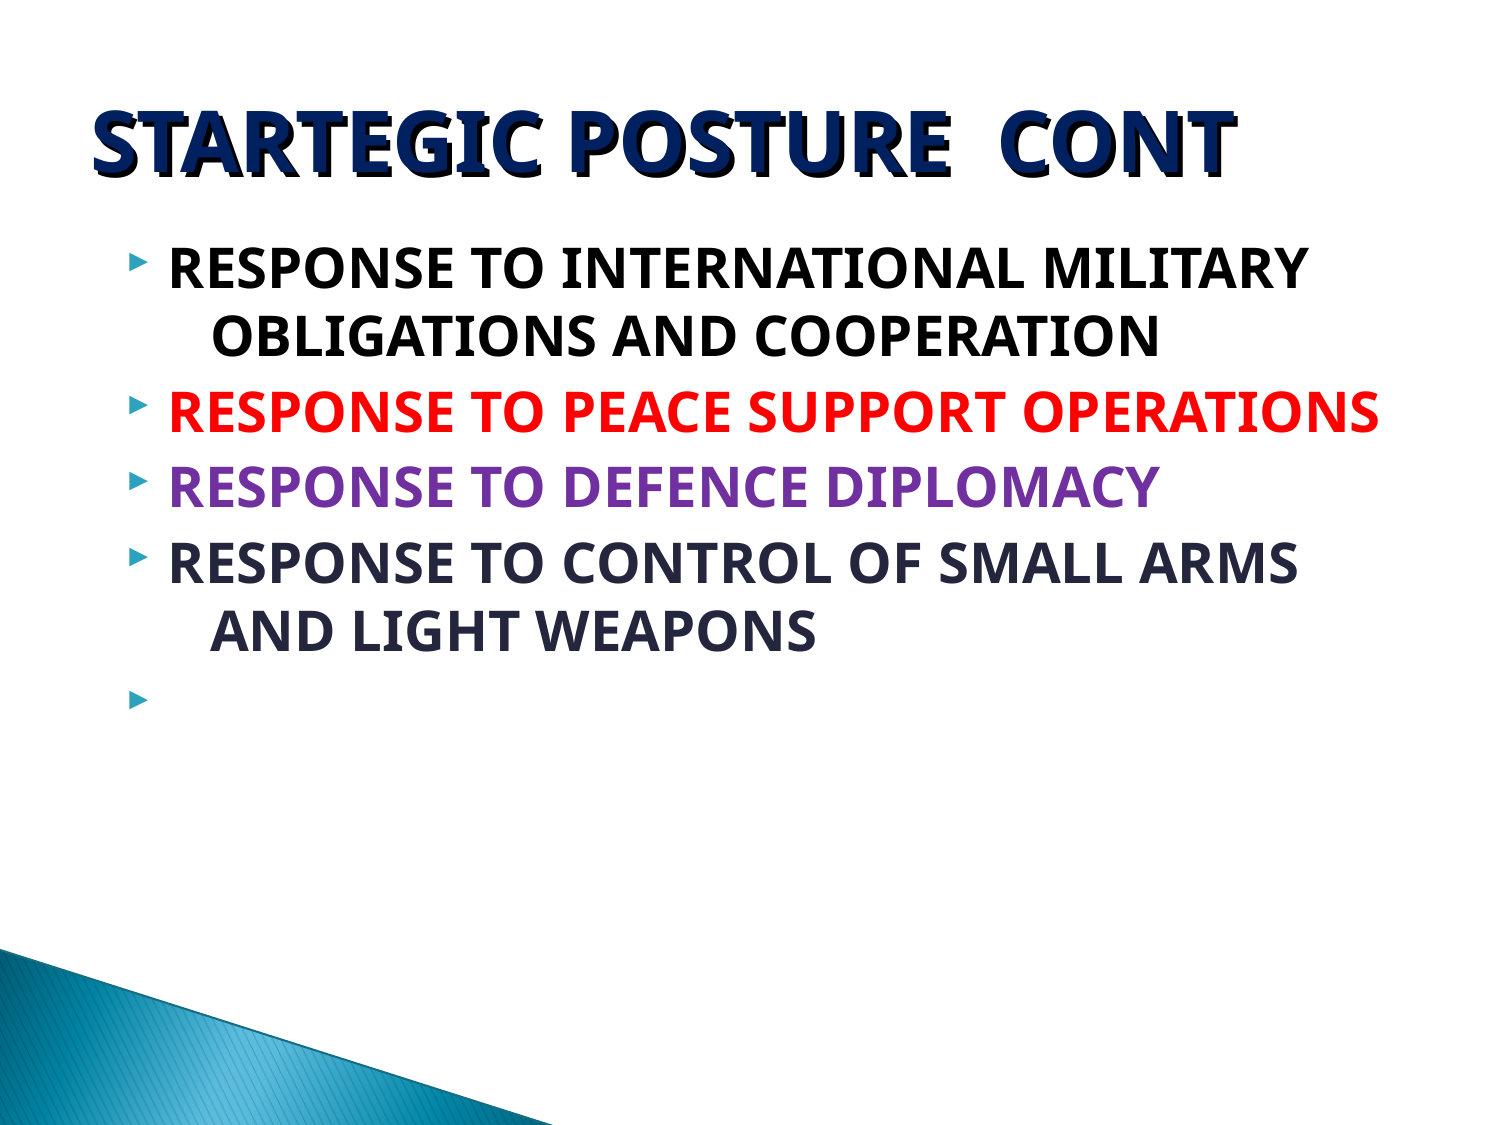

STARTEGIC POSTURE CONT
# RESPONSE TO INTERNATIONAL MILITARY OBLIGATIONS AND COOPERATION
RESPONSE TO PEACE SUPPORT OPERATIONS
RESPONSE TO DEFENCE DIPLOMACY
RESPONSE TO CONTROL OF SMALL ARMS AND LIGHT WEAPONS